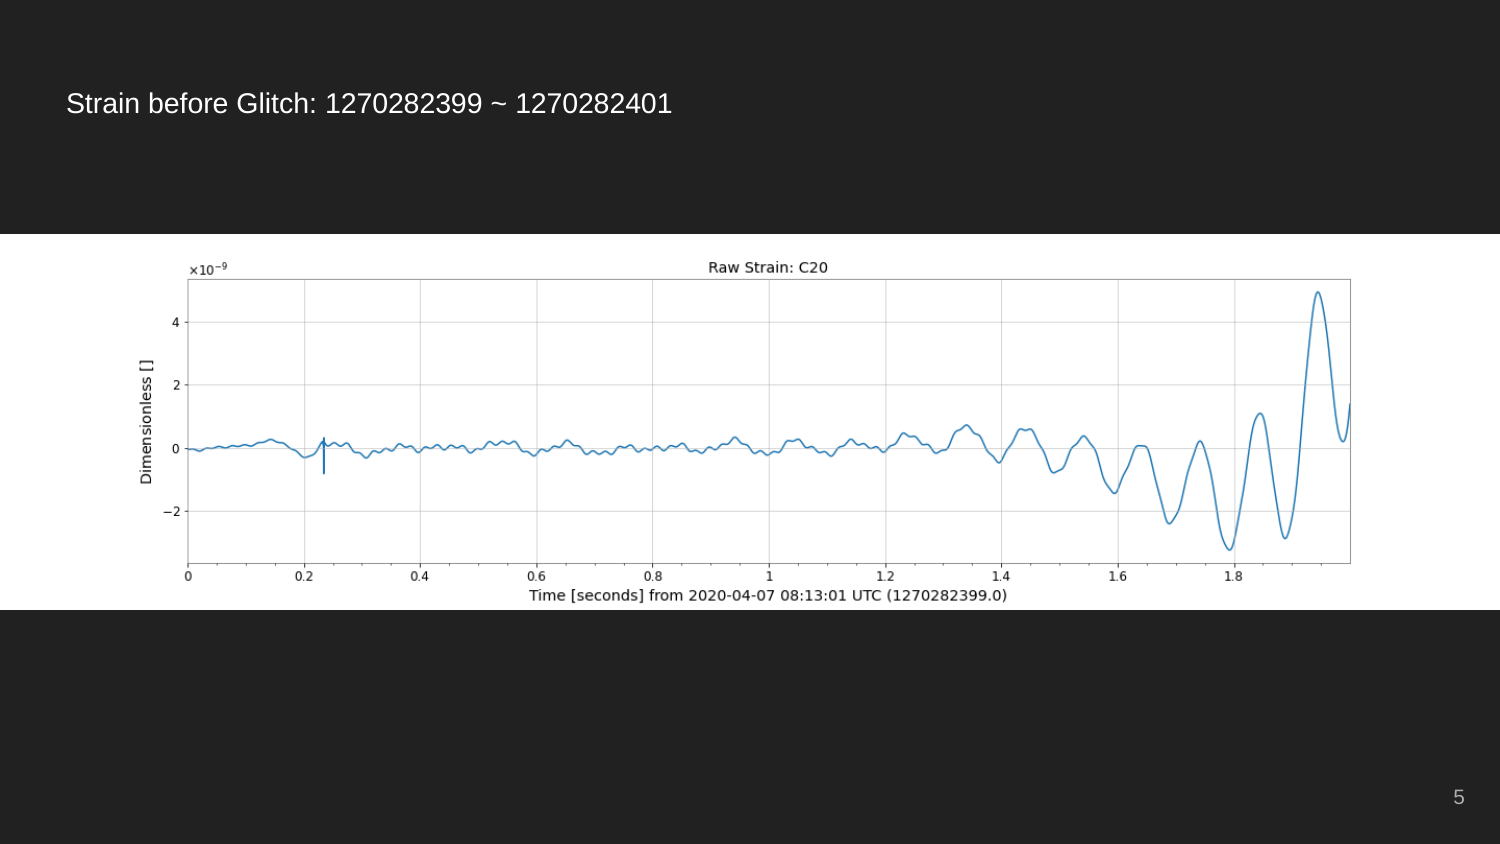

# Strain before Glitch: 1270282399 ~ 1270282401